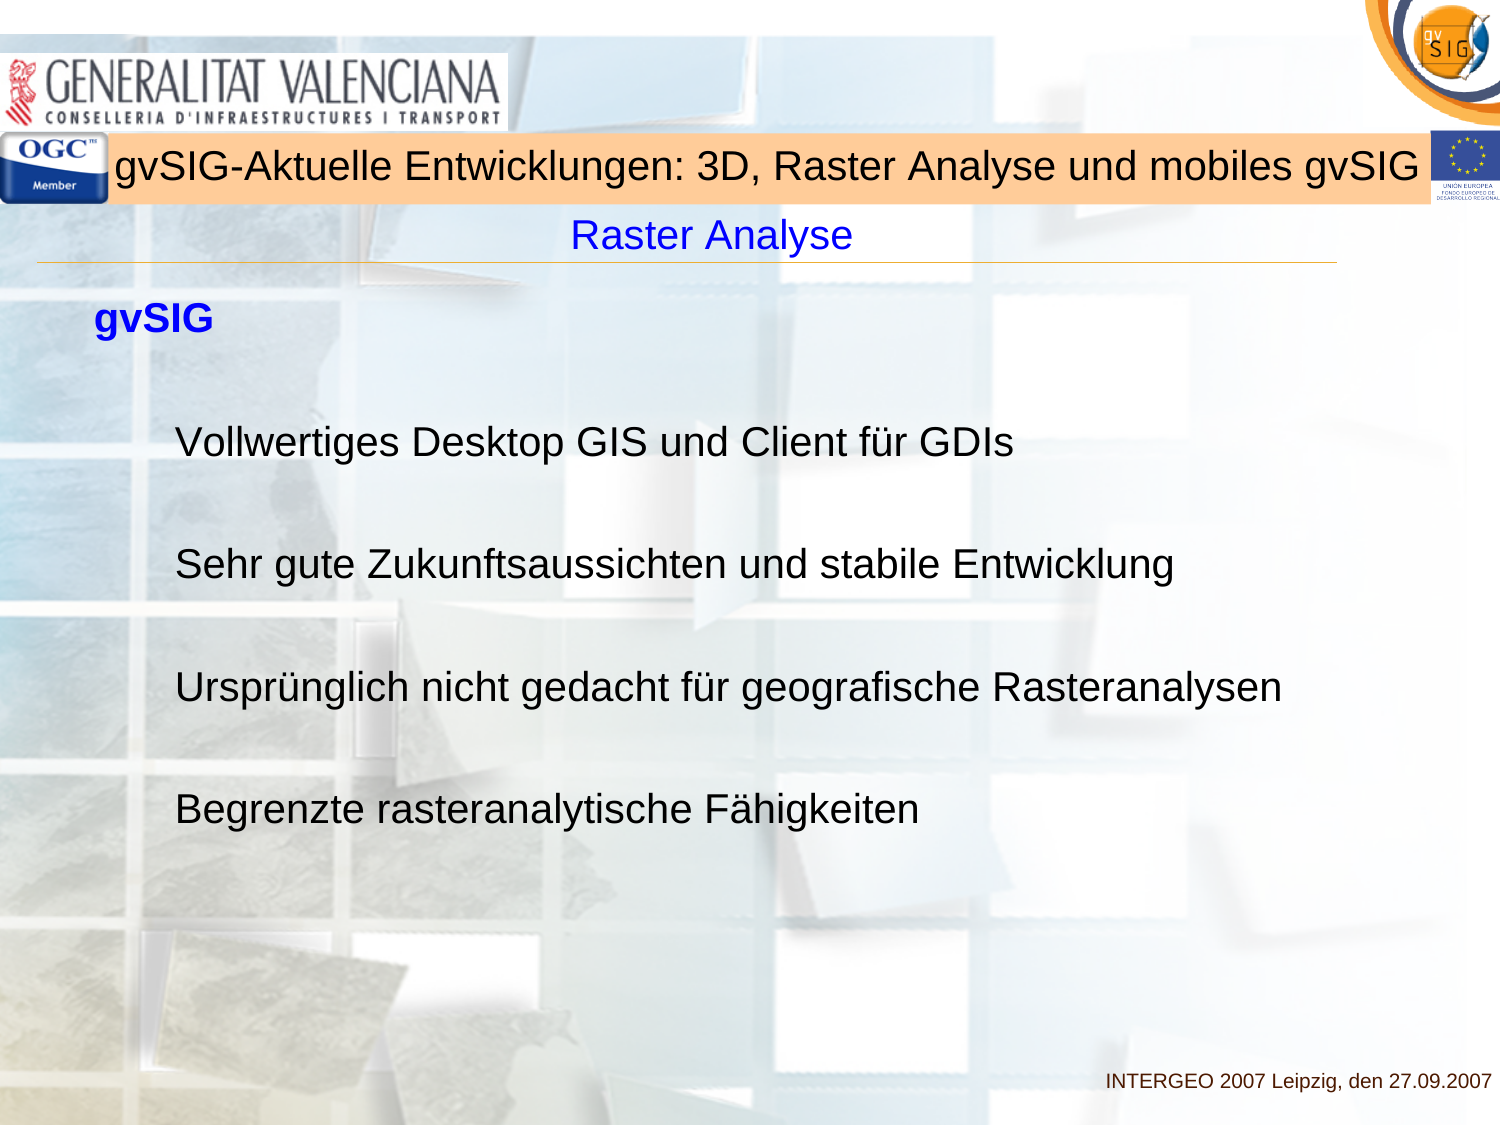

gvSIG-Aktuelle Entwicklungen: 3D, Raster Analyse und mobiles gvSIG
Raster Analyse
gvSIG
# Vollwertiges Desktop GIS und Client für GDIs
Sehr gute Zukunftsaussichten und stabile Entwicklung
Ursprünglich nicht gedacht für geografische Rasteranalysen
Begrenzte rasteranalytische Fähigkeiten
INTERGEO 2007 Leipzig, den 27.09.2007